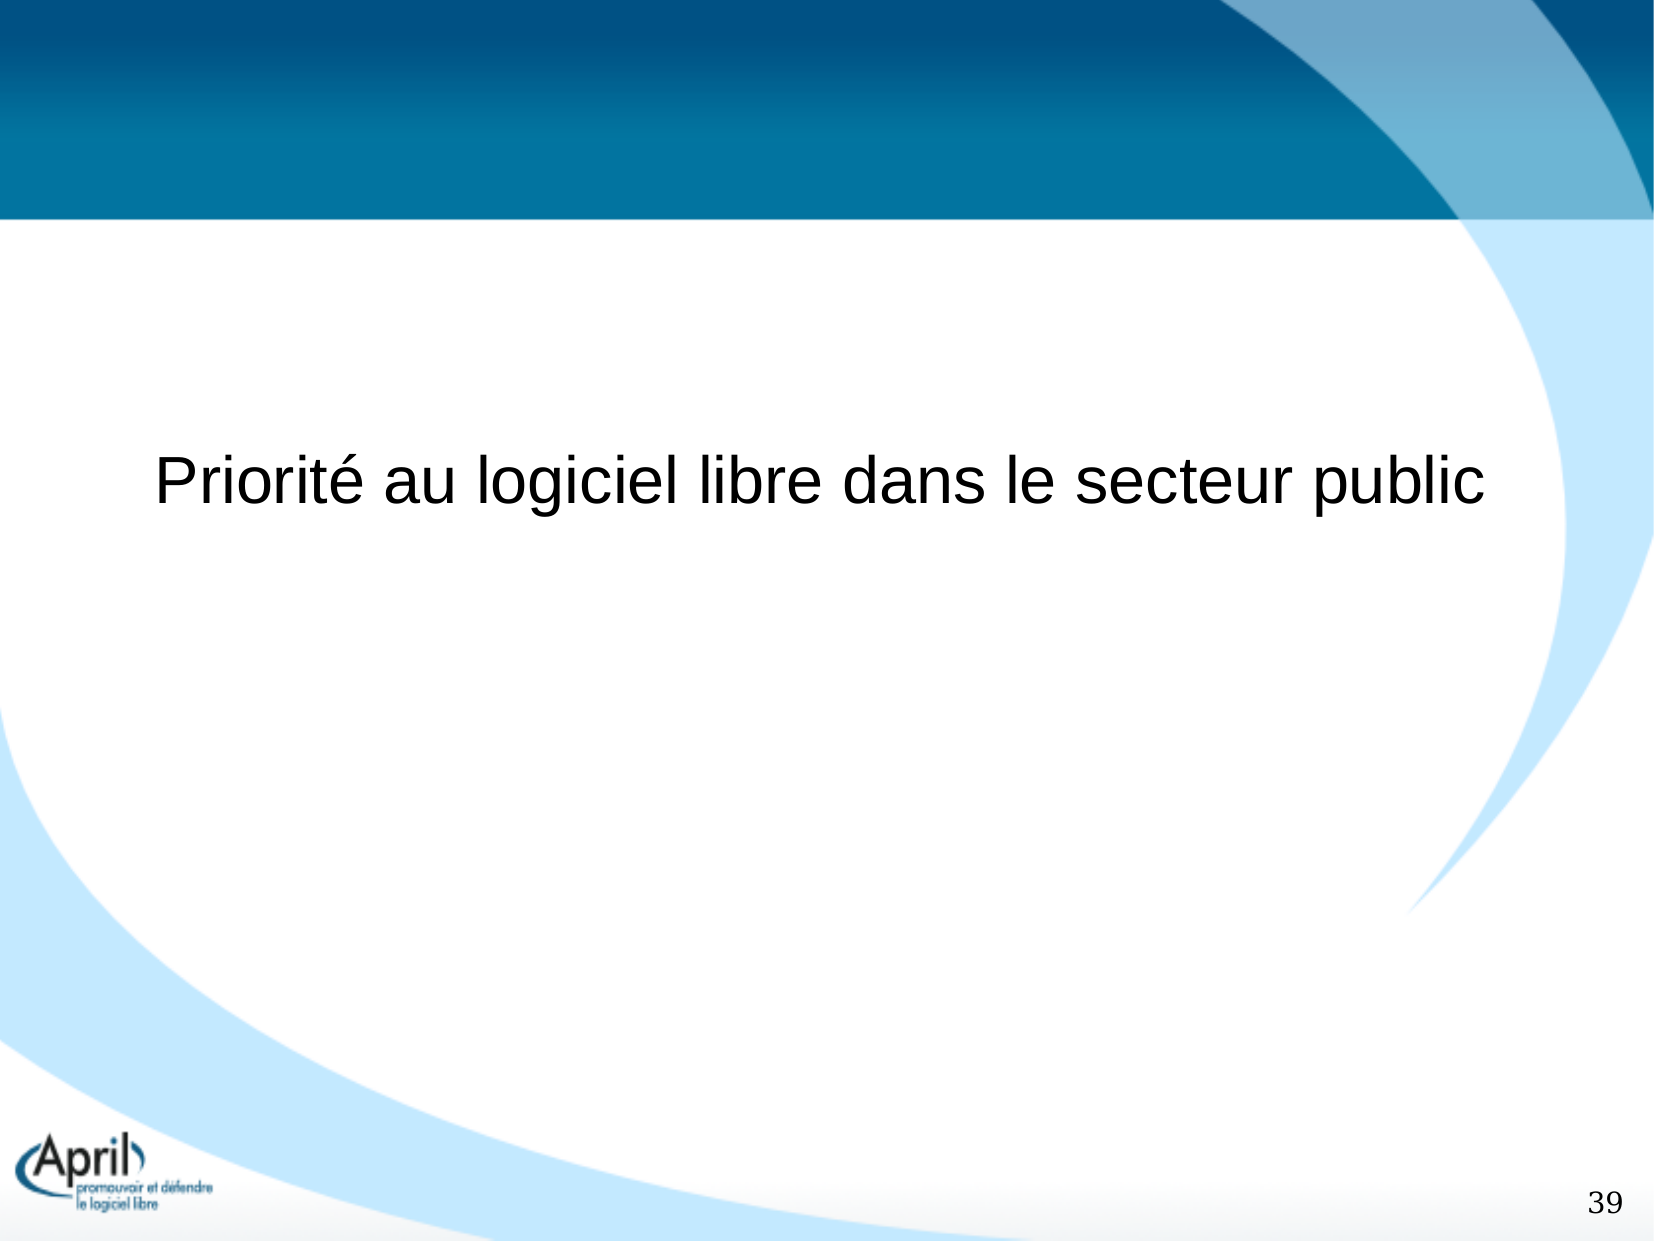

# Priorité au logiciel libre dans le secteur public
39